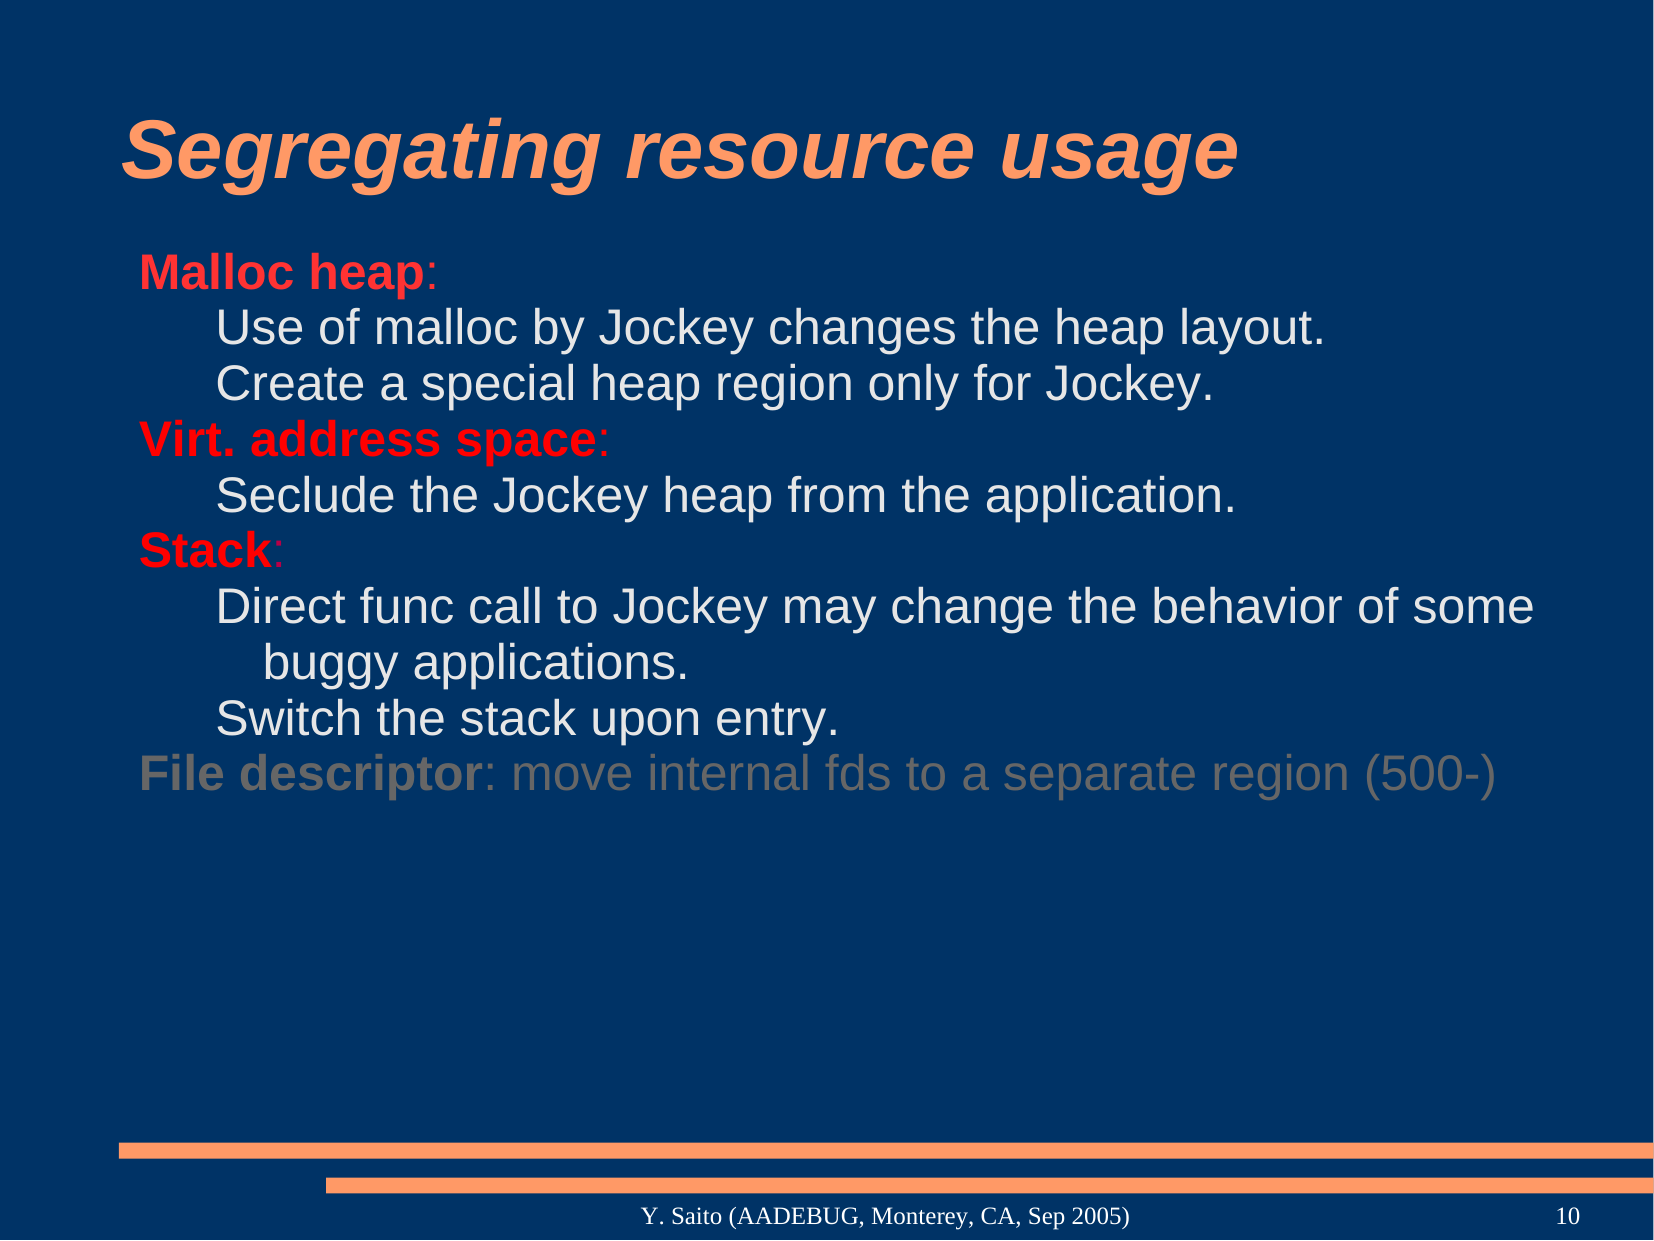

# Segregating resource usage
Malloc heap:
Use of malloc by Jockey changes the heap layout.
Create a special heap region only for Jockey.
Virt. address space:
Seclude the Jockey heap from the application.
Stack:
Direct func call to Jockey may change the behavior of some buggy applications.
Switch the stack upon entry.
File descriptor: move internal fds to a separate region (500-)